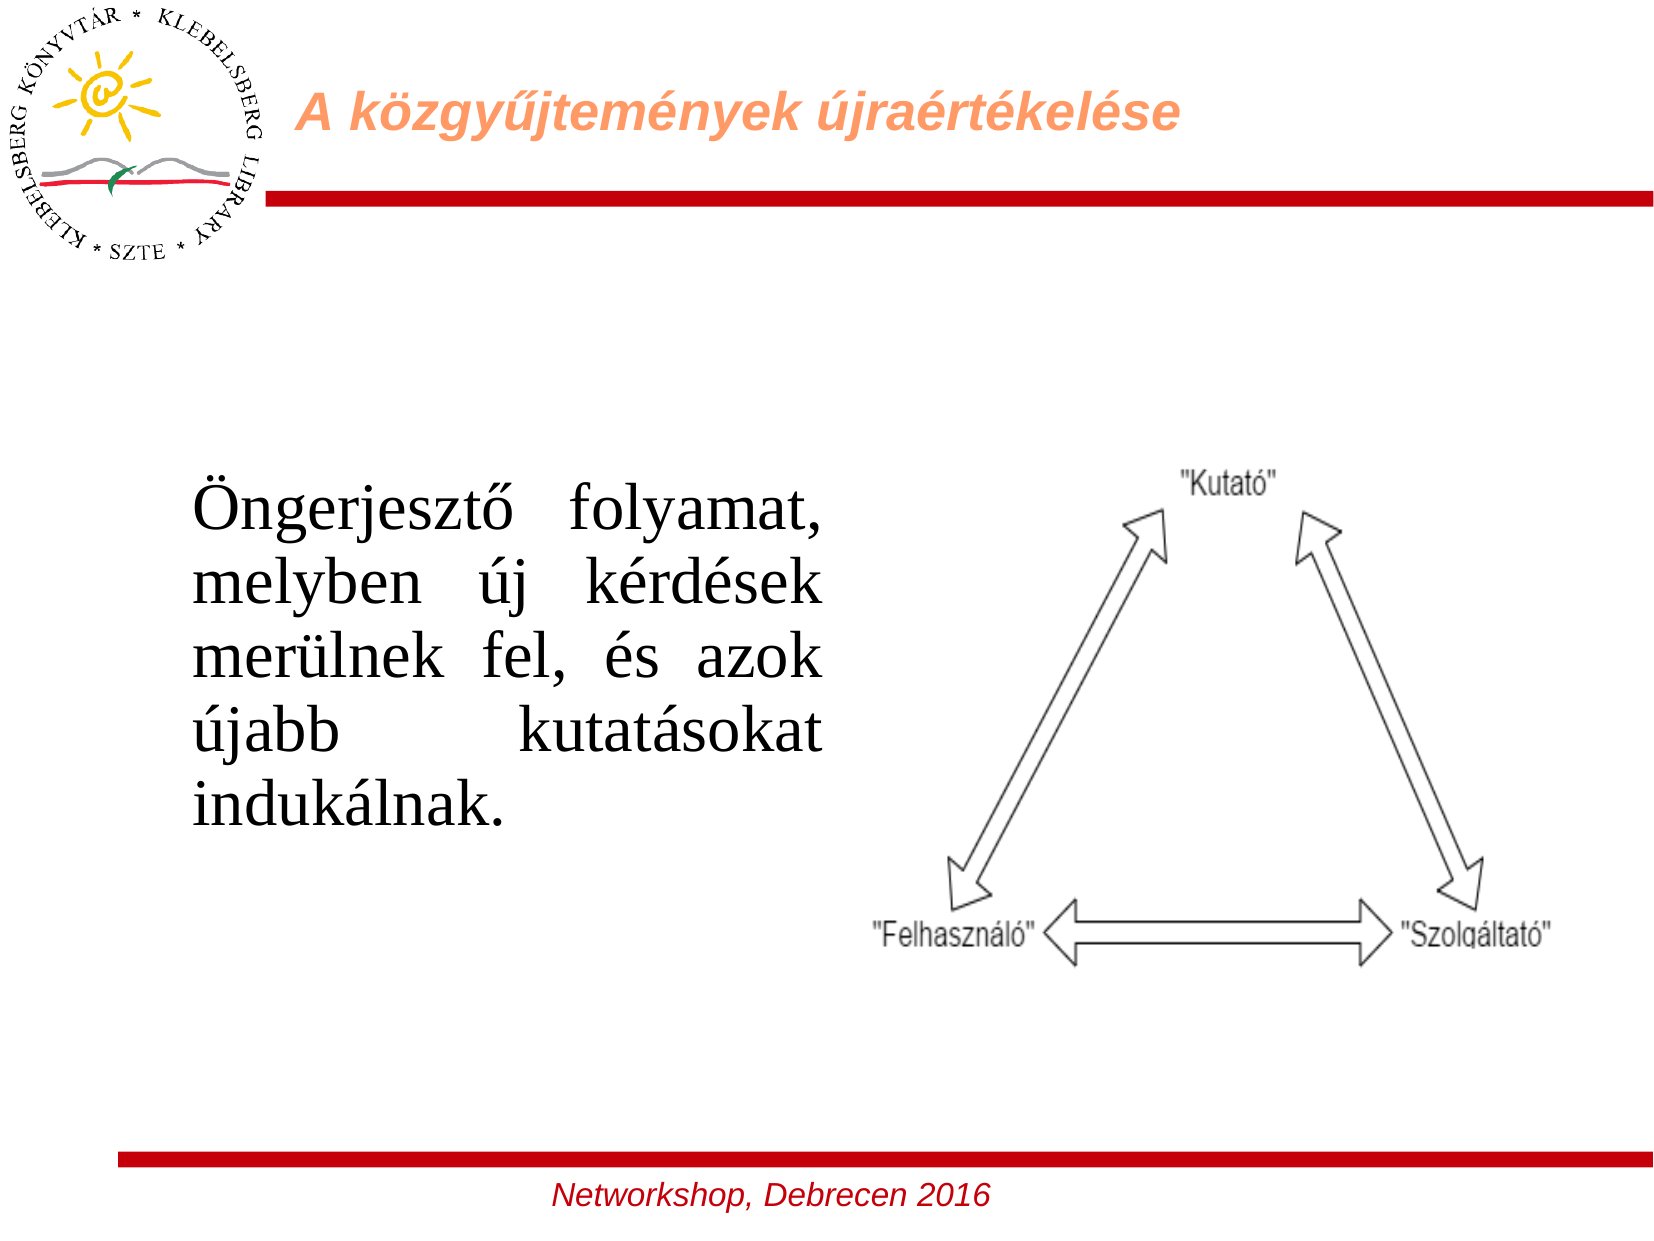

# A közgyűjtemények újraértékelése
Öngerjesztő folyamat, melyben új kérdések merülnek fel, és azok újabb kutatásokat indukálnak.